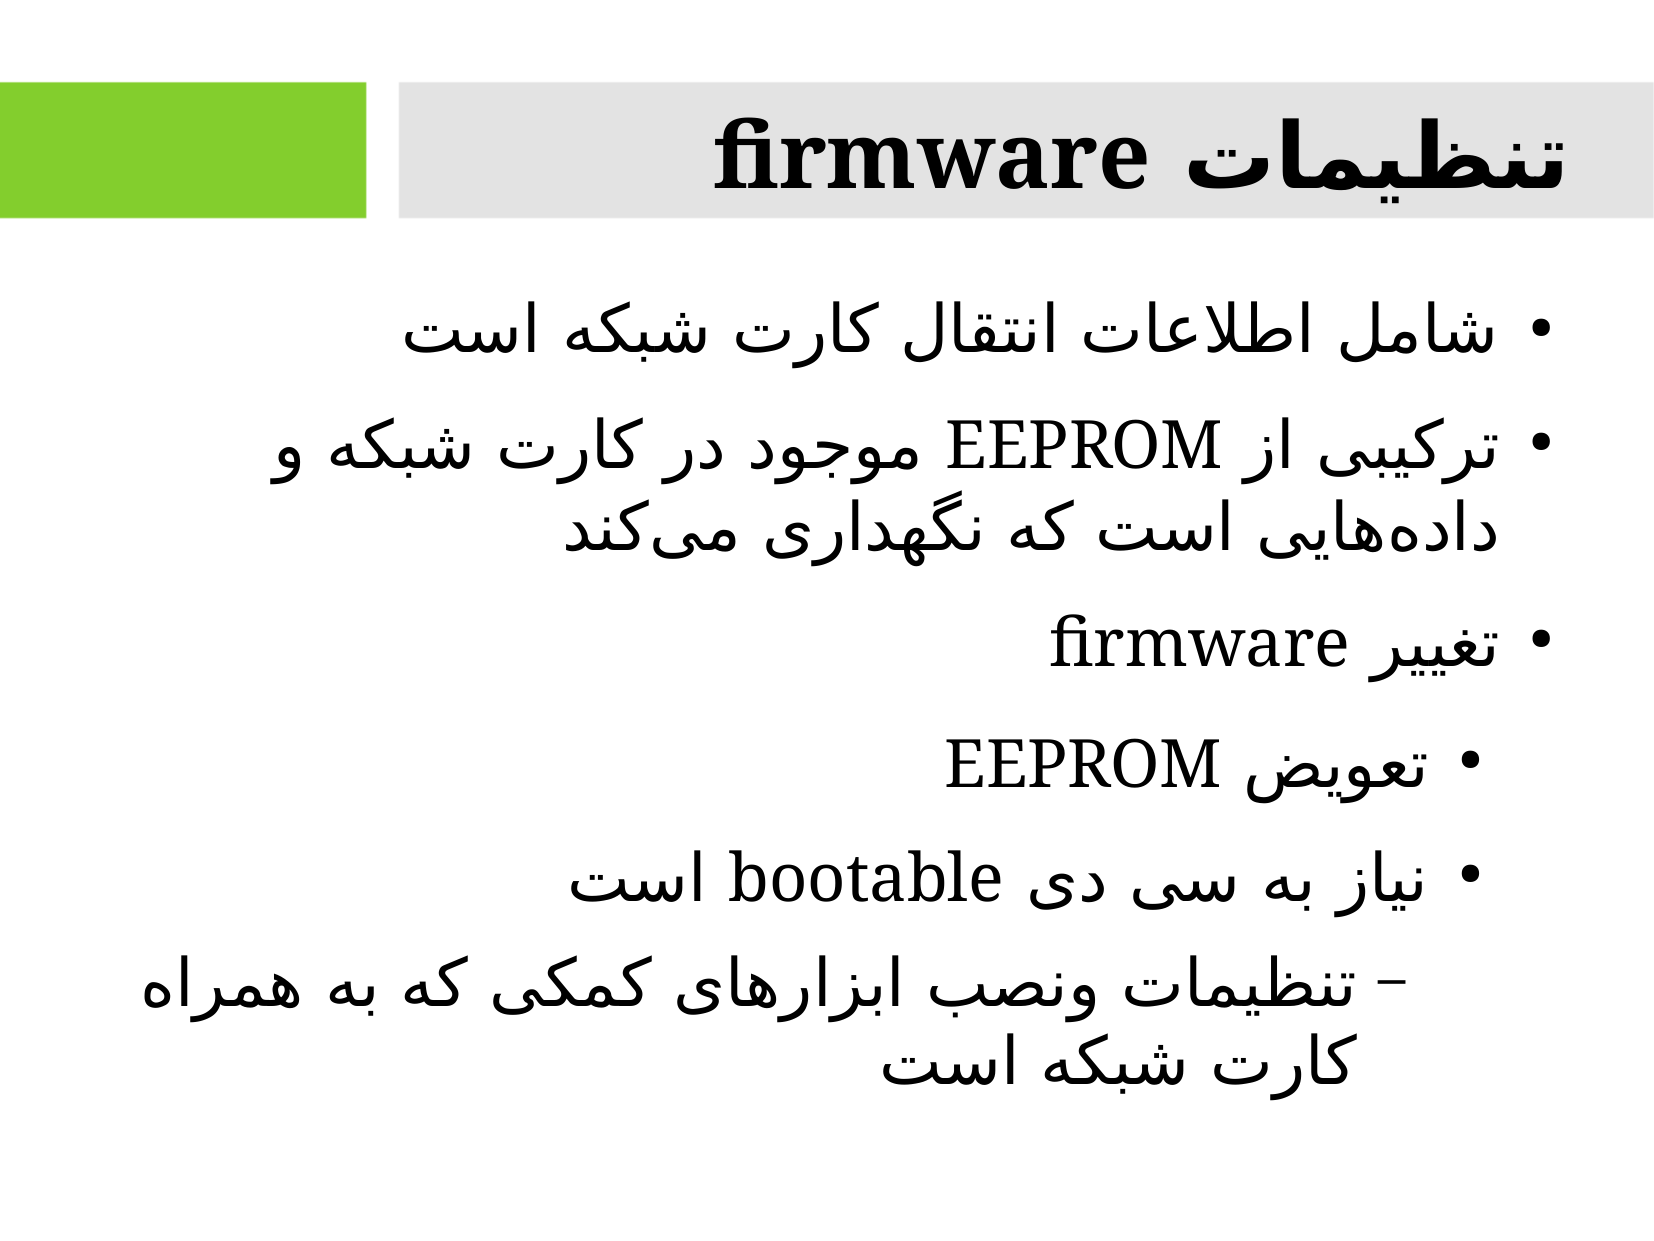

# تنظیمات firmware
شامل اطلاعات انتقال کارت شبکه است
ترکیبی از EEPROM موجود در کارت شبکه و داده‌هایی است که نگهداری می‌کند
تغییر firmware
تعویض EEPROM
نیاز به سی دی bootable است
تنظیمات ونصب ابزارهای کمکی که به همراه کارت شبکه است